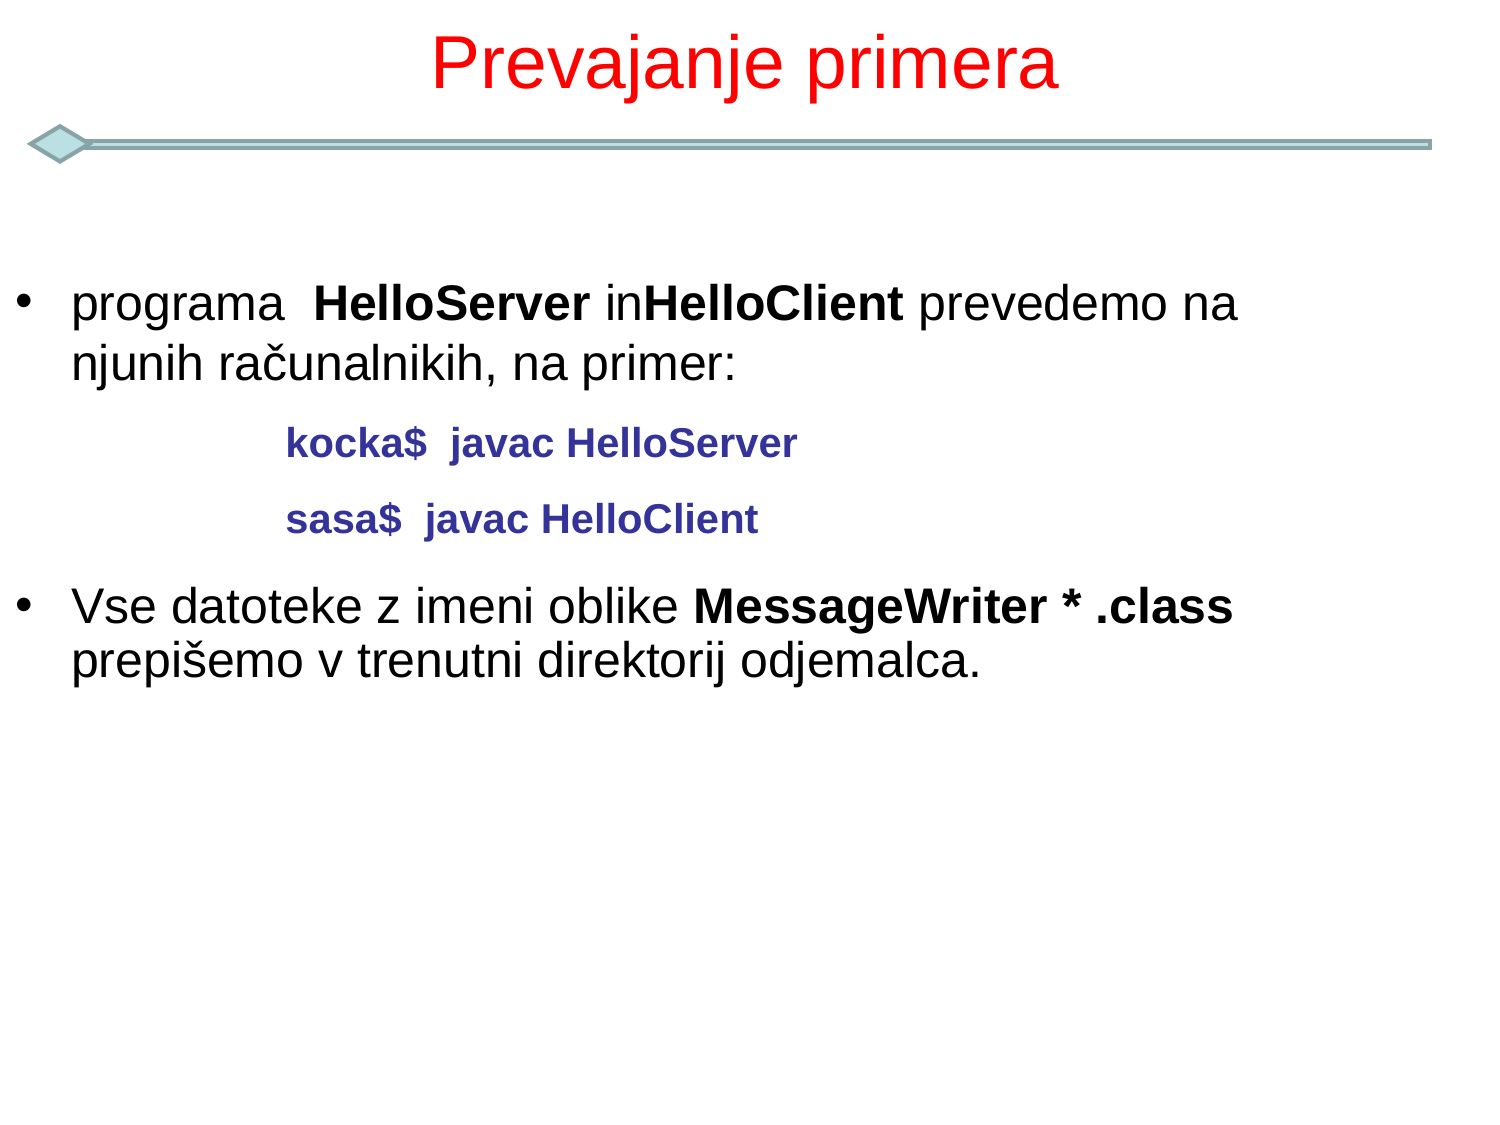

# Prevajanje primera
programa HelloServer inHelloClient prevedemo na njunih računalnikih, na primer:
 kocka$ javac HelloServer
 sasa$ javac HelloClient
Vse datoteke z imeni oblike MessageWriter * .class prepišemo v trenutni direktorij odjemalca.